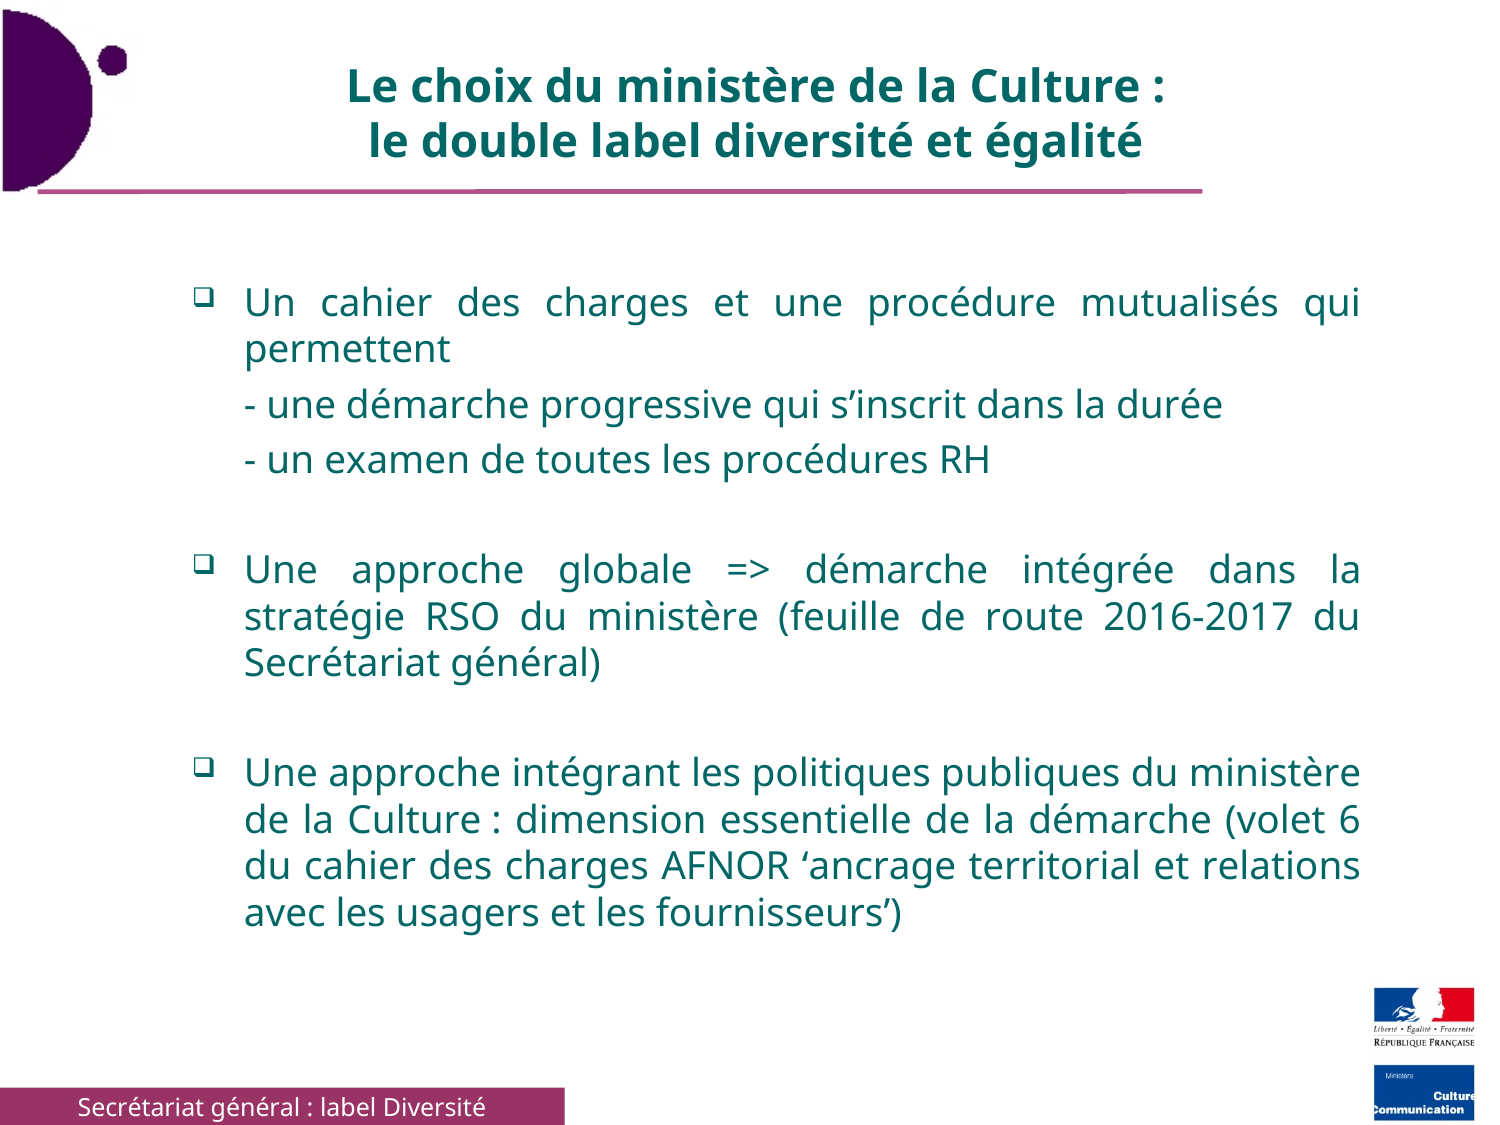

Le choix du ministère de la Culture :
le double label diversité et égalité
# Un cahier des charges et une procédure mutualisés qui permettent
- une démarche progressive qui s’inscrit dans la durée
- un examen de toutes les procédures RH
Une approche globale => démarche intégrée dans la stratégie RSO du ministère (feuille de route 2016-2017 du Secrétariat général)
Une approche intégrant les politiques publiques du ministère de la Culture : dimension essentielle de la démarche (volet 6 du cahier des charges AFNOR ‘ancrage territorial et relations avec les usagers et les fournisseurs’)